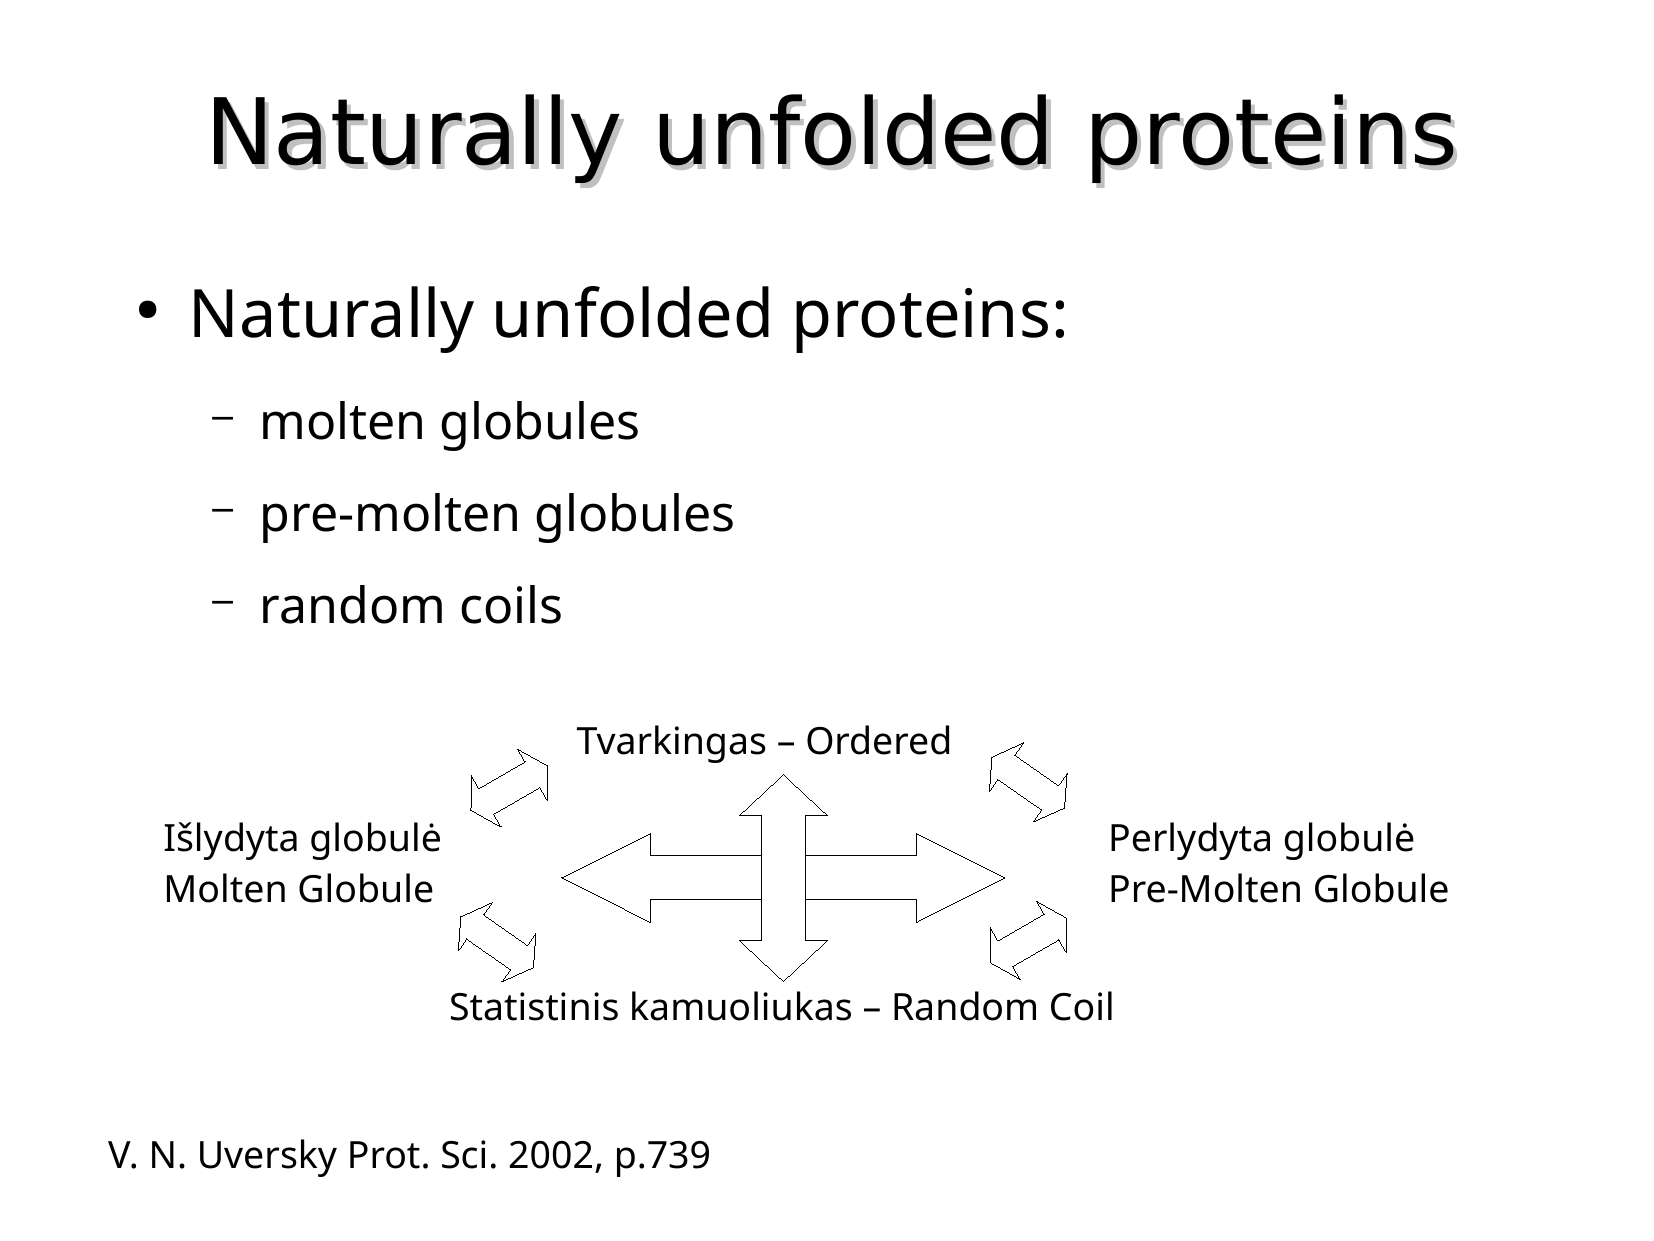

# Naturally unfolded proteins
Naturally unfolded proteins:
molten globules
pre-molten globules
random coils
Tvarkingas – Ordered
Išlydyta globulė
Molten Globule
Perlydyta globulė
Pre-Molten Globule
Statistinis kamuoliukas – Random Coil
V. N. Uversky Prot. Sci. 2002, p.739